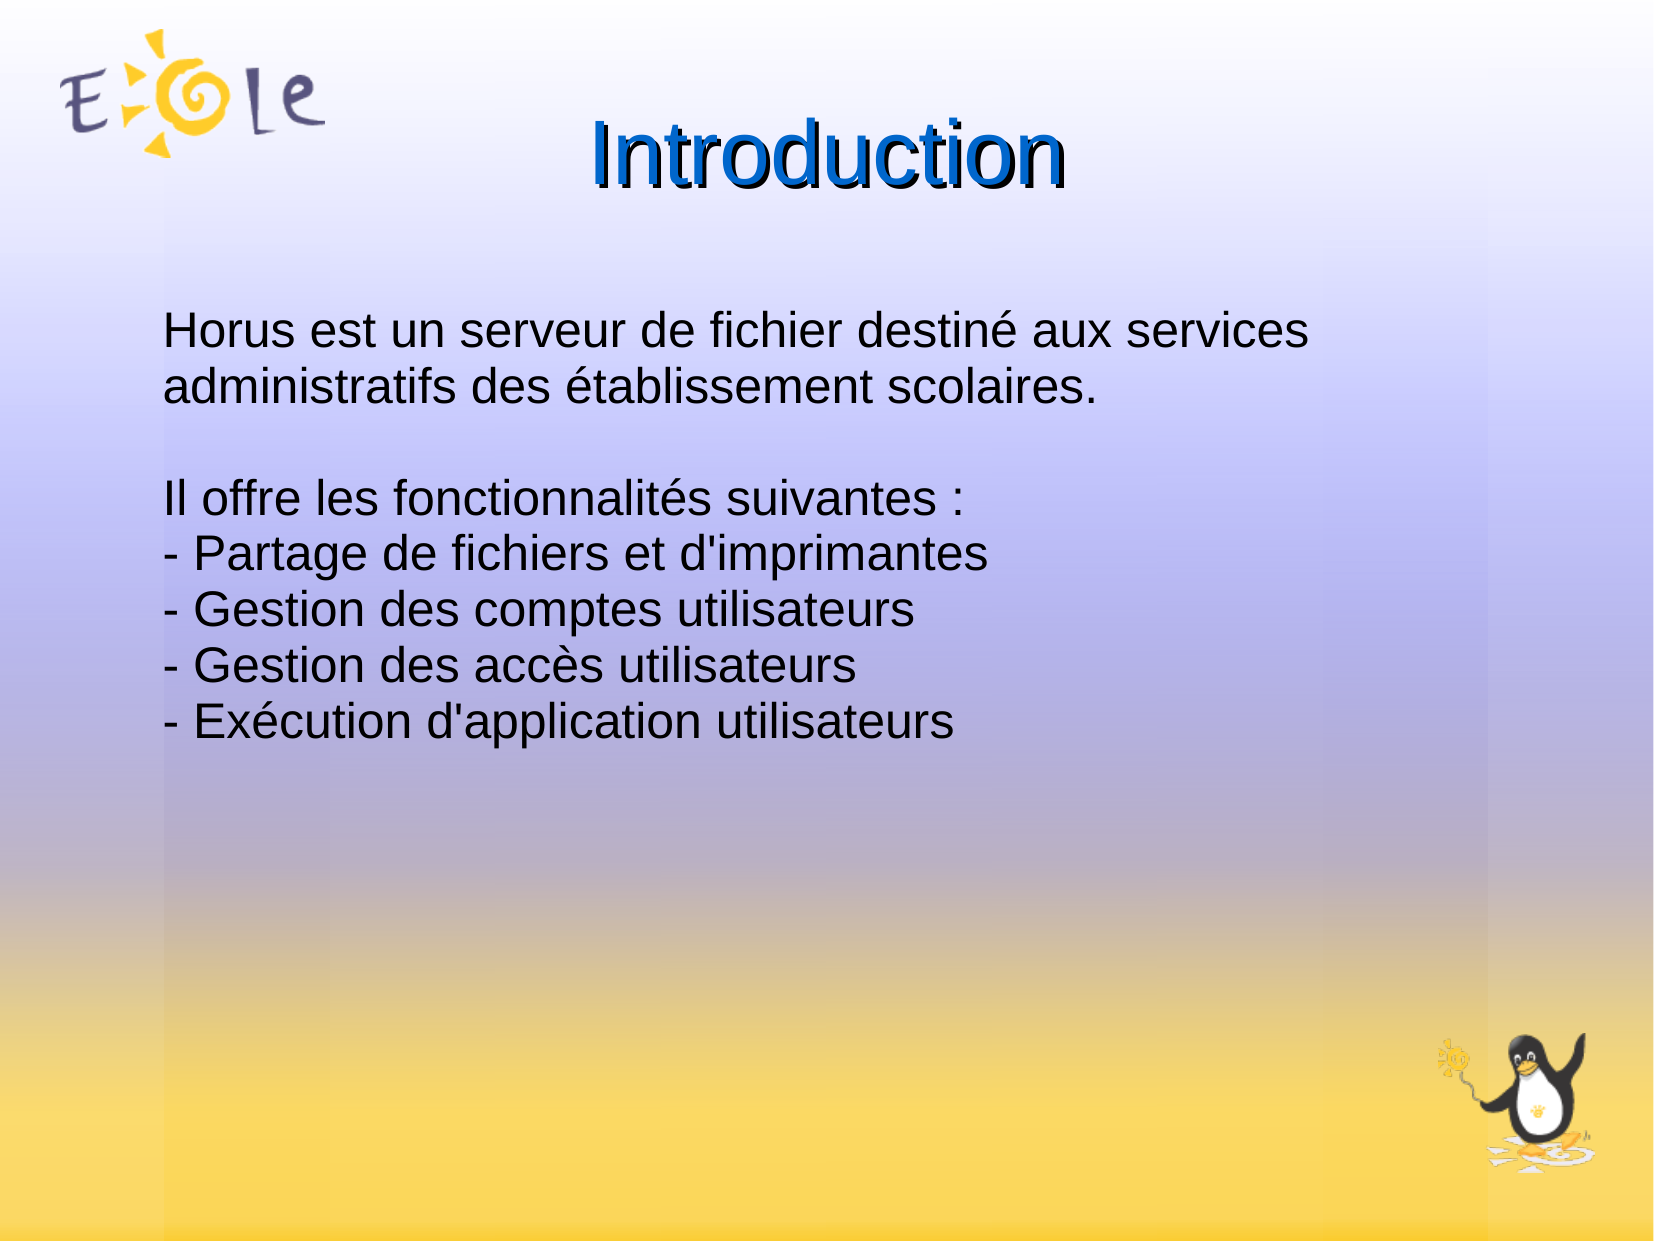

# Introduction
Horus est un serveur de fichier destiné aux services administratifs des établissement scolaires.
Il offre les fonctionnalités suivantes :
- Partage de fichiers et d'imprimantes
- Gestion des comptes utilisateurs
- Gestion des accès utilisateurs
- Exécution d'application utilisateurs